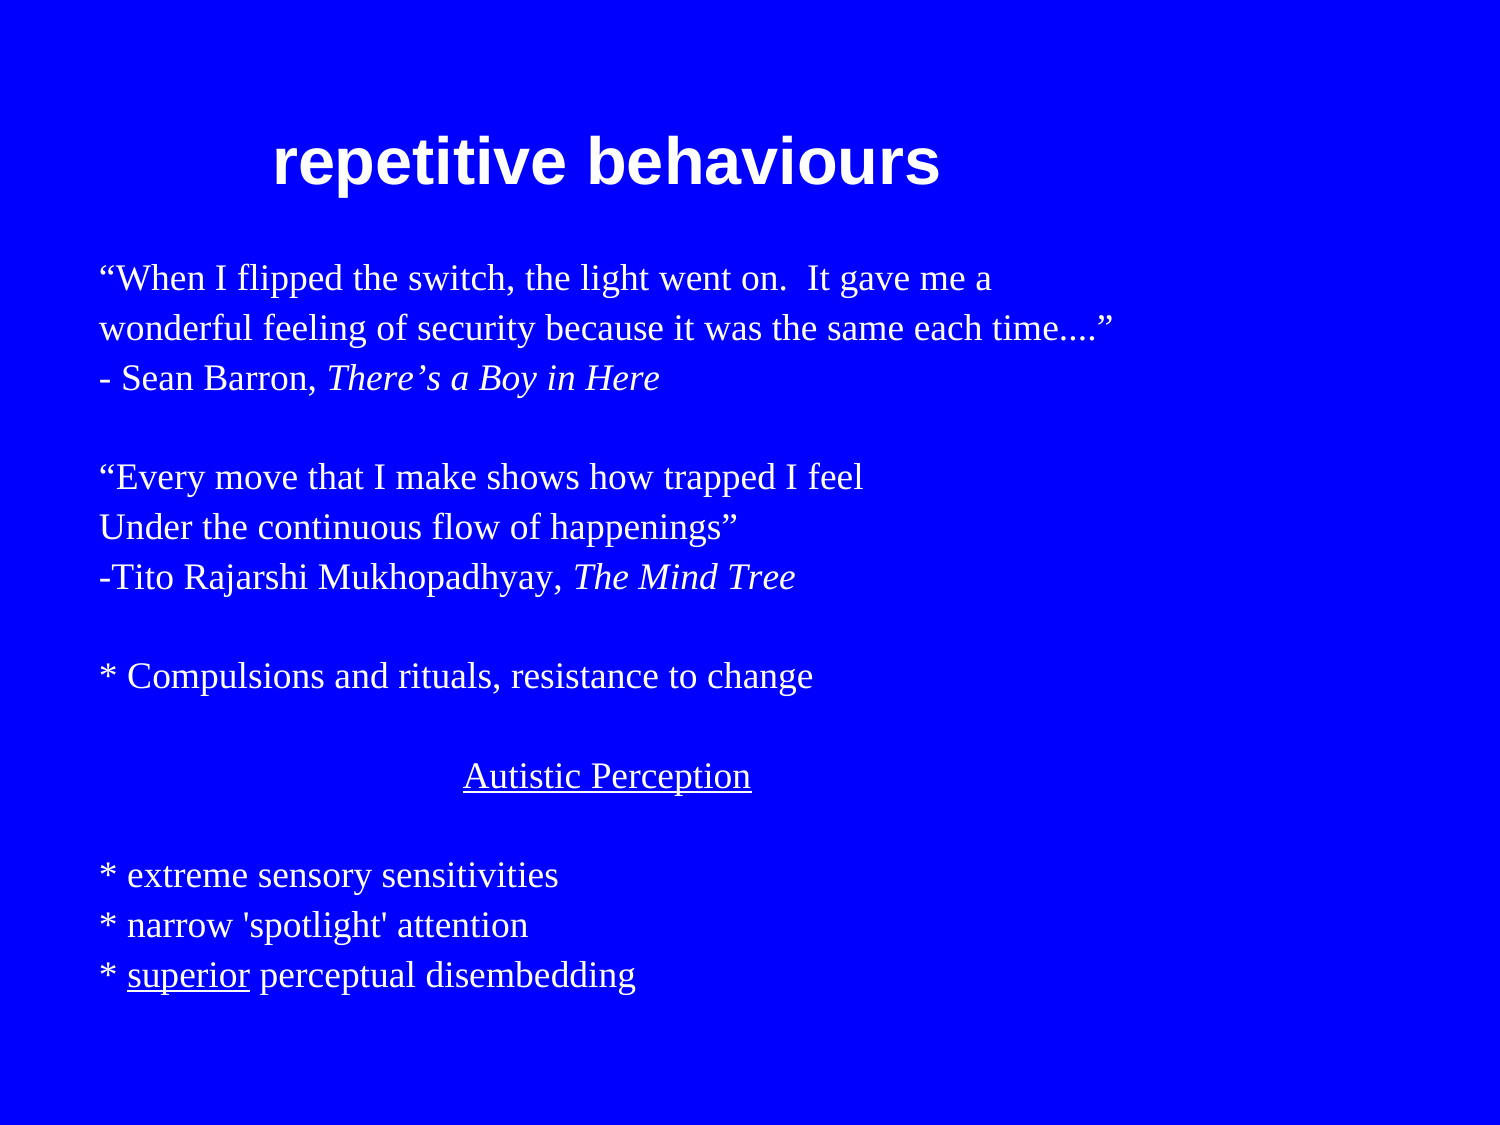

repetitive behaviours
“When I flipped the switch, the light went on. It gave me a
wonderful feeling of security because it was the same each time....”
- Sean Barron, There’s a Boy in Here
“Every move that I make shows how trapped I feel
Under the continuous flow of happenings”
-Tito Rajarshi Mukhopadhyay, The Mind Tree
* Compulsions and rituals, resistance to change
Autistic Perception
* extreme sensory sensitivities
* narrow 'spotlight' attention
* superior perceptual disembedding